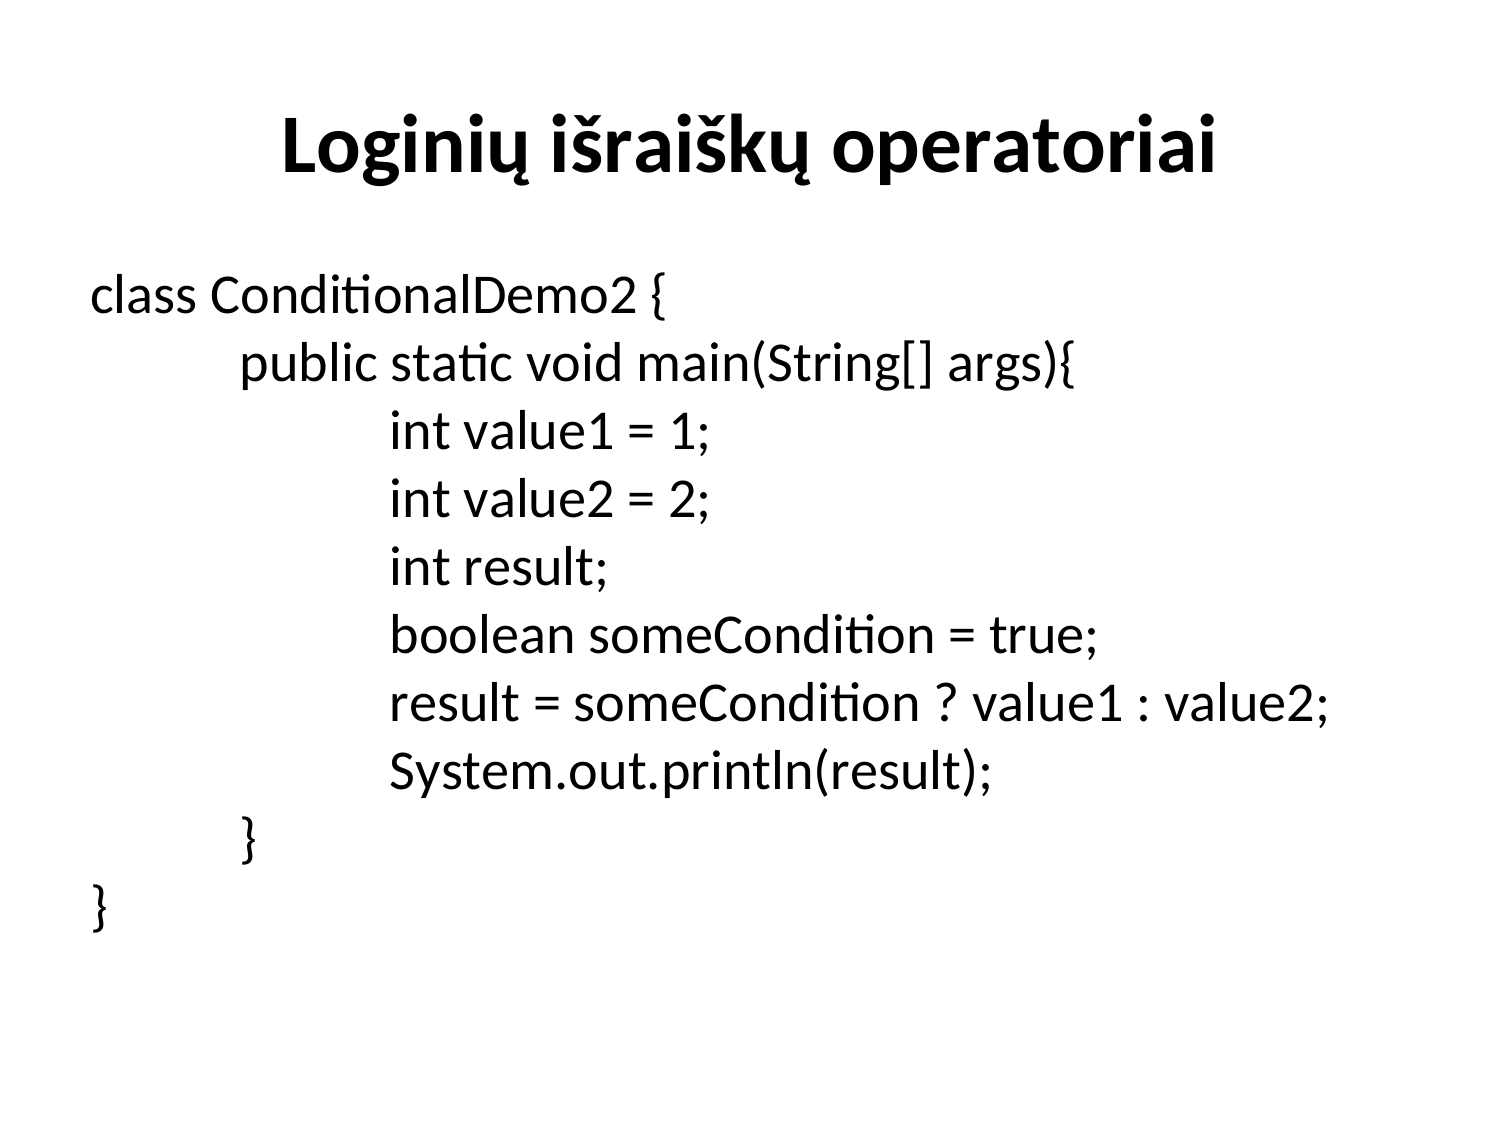

Loginių išraiškų operatoriai
class ConditionalDemo2 {
	public static void main(String[] args){
		int value1 = 1;
		int value2 = 2;
		int result;
		boolean someCondition = true;
		result = someCondition ? value1 : value2;
		System.out.println(result);
	}
}